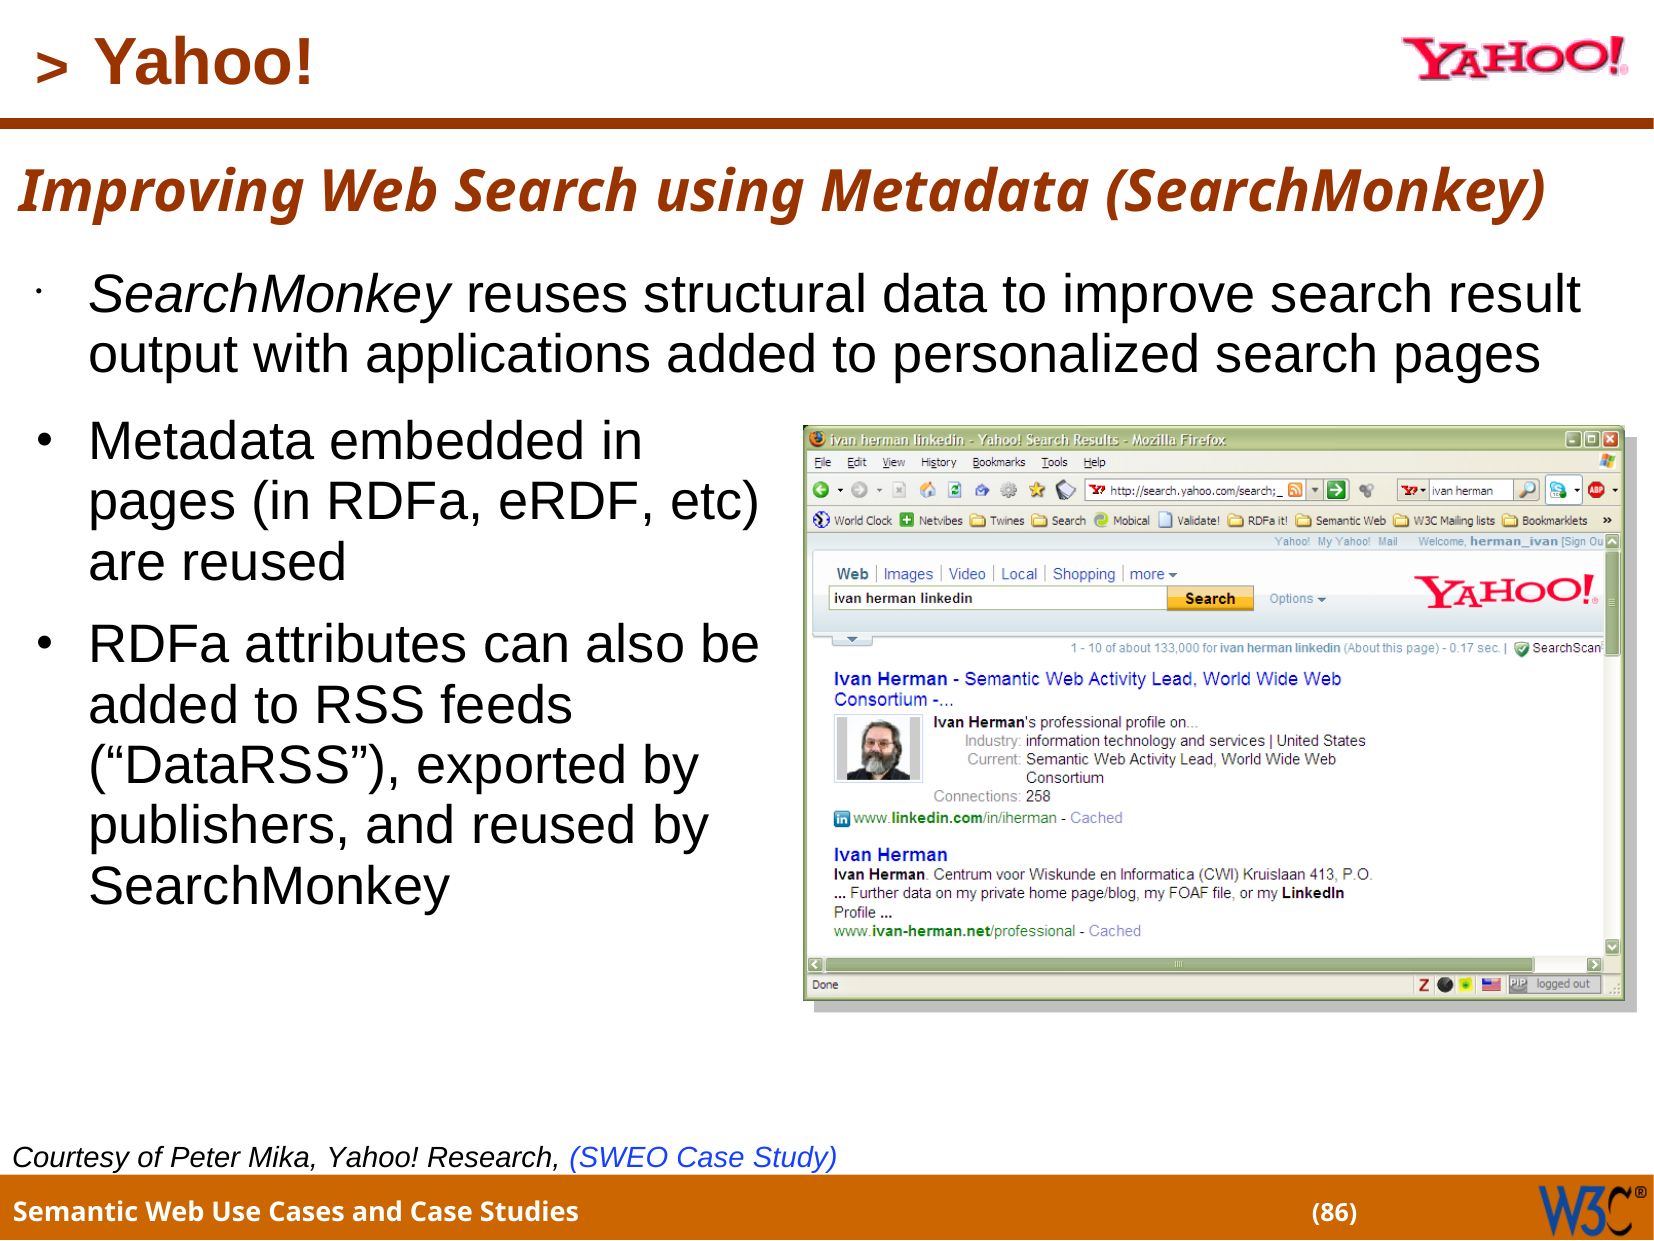

# Yahoo!
Improving Web Search using Metadata (SearchMonkey)
SearchMonkey reuses structural data to improve search result output with applications added to personalized search pages
Metadata embedded in pages (in RDFa, eRDF, etc) are reused
RDFa attributes can also be added to RSS feeds (“DataRSS”), exported by publishers, and reused by SearchMonkey
Courtesy of Peter Mika, Yahoo! Research, (SWEO Case Study)